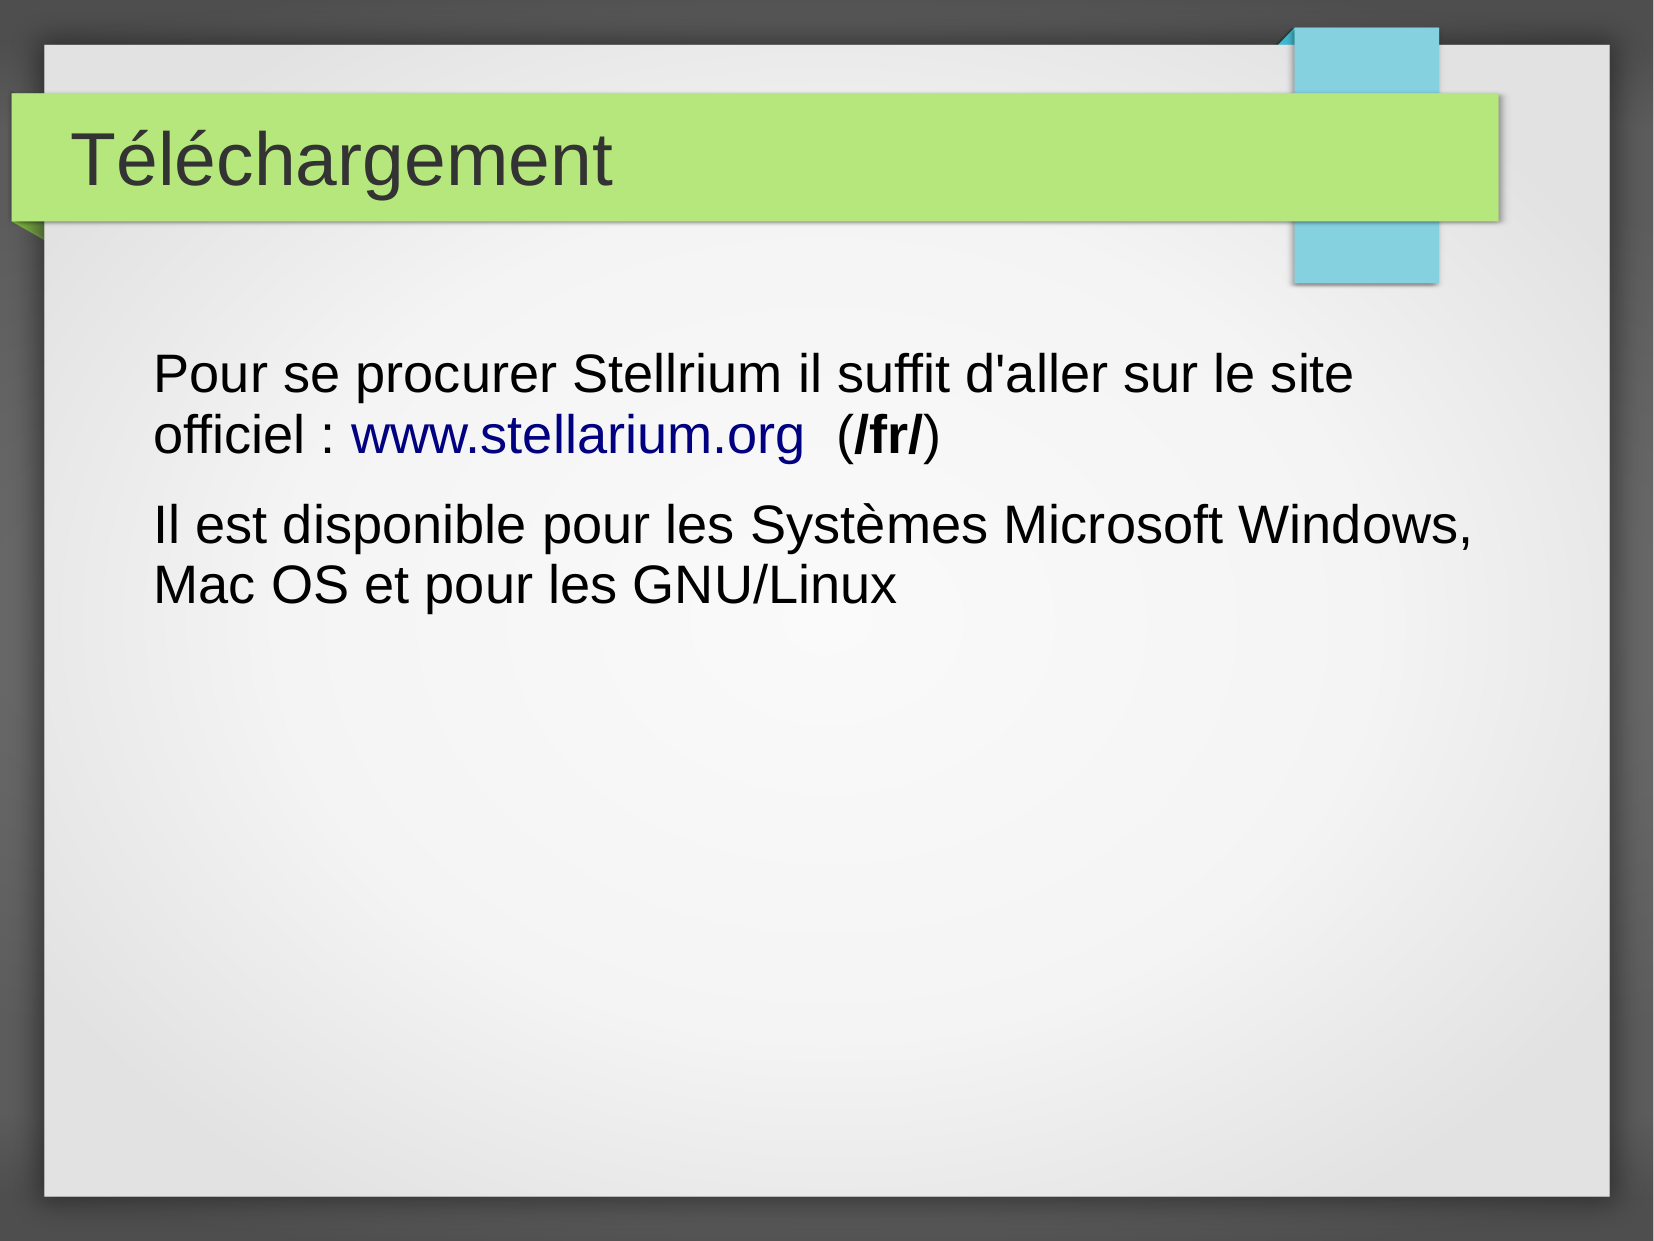

# Téléchargement
Pour se procurer Stellrium il suffit d'aller sur le site officiel : www.stellarium.org (/fr/)
Il est disponible pour les Systèmes Microsoft Windows, Mac OS et pour les GNU/Linux